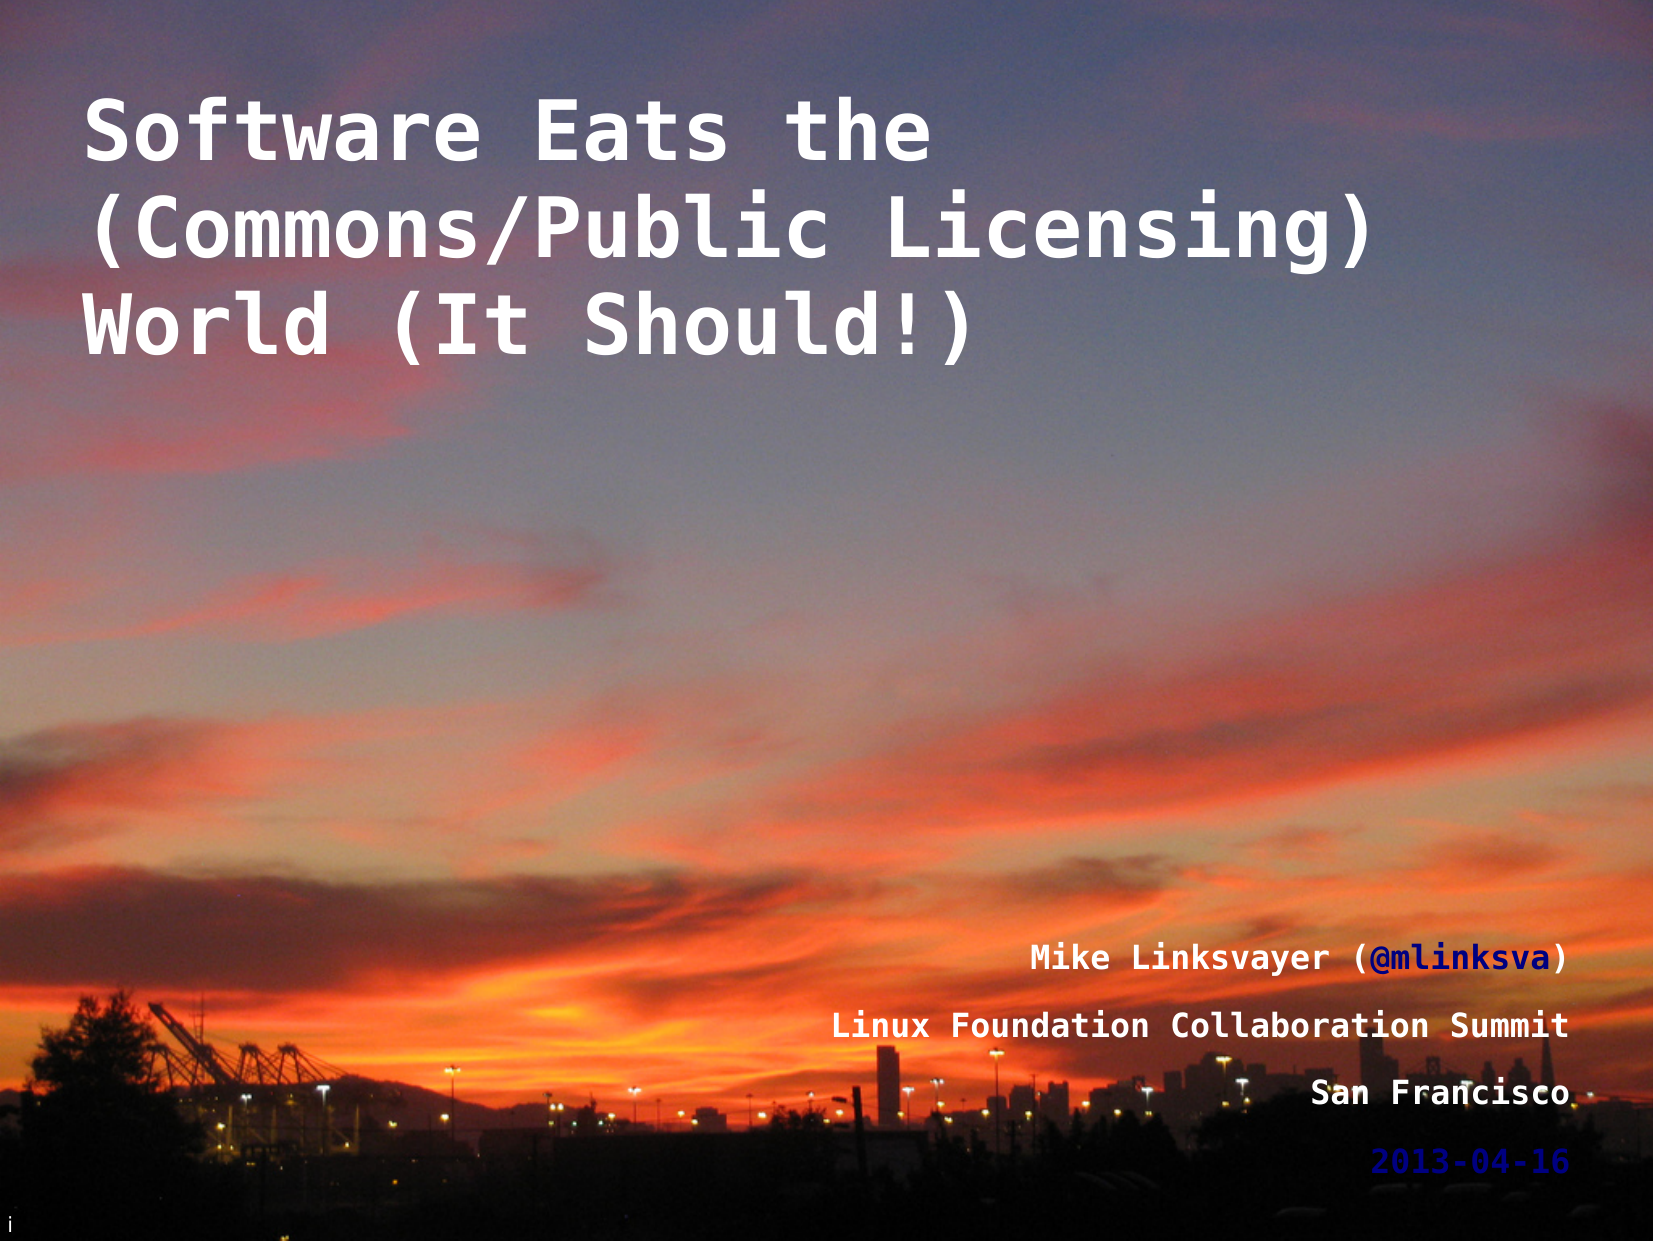

# Software Eats the (Commons/Public Licensing) World (It Should!)
Mike Linksvayer (@mlinksva)
Linux Foundation Collaboration Summit
San Francisco
2013-04-16
i